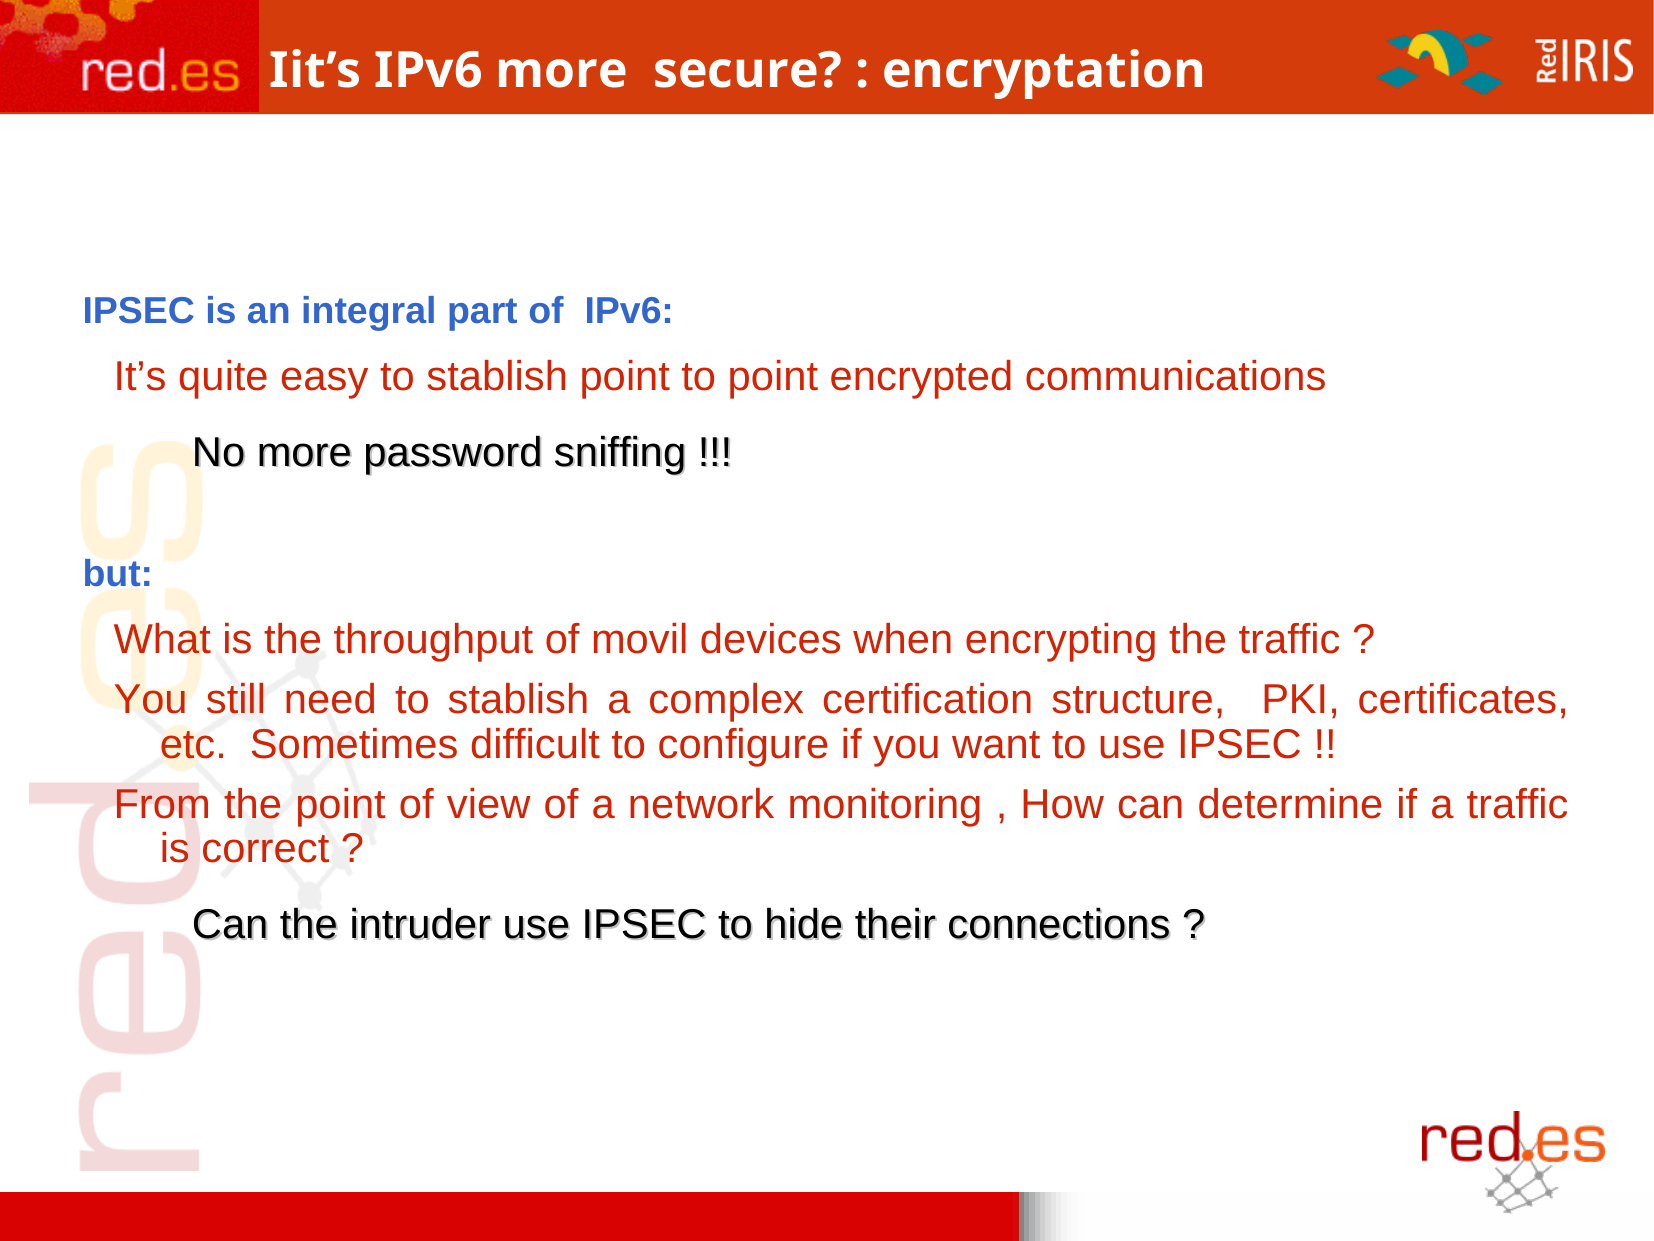

# Iit’s IPv6 more secure? : encryptation
IPSEC is an integral part of IPv6:
It’s quite easy to stablish point to point encrypted communications
No more password sniffing !!!
but:
What is the throughput of movil devices when encrypting the traffic ?
You still need to stablish a complex certification structure, PKI, certificates, etc. Sometimes difficult to configure if you want to use IPSEC !!
From the point of view of a network monitoring , How can determine if a traffic is correct ?
Can the intruder use IPSEC to hide their connections ?